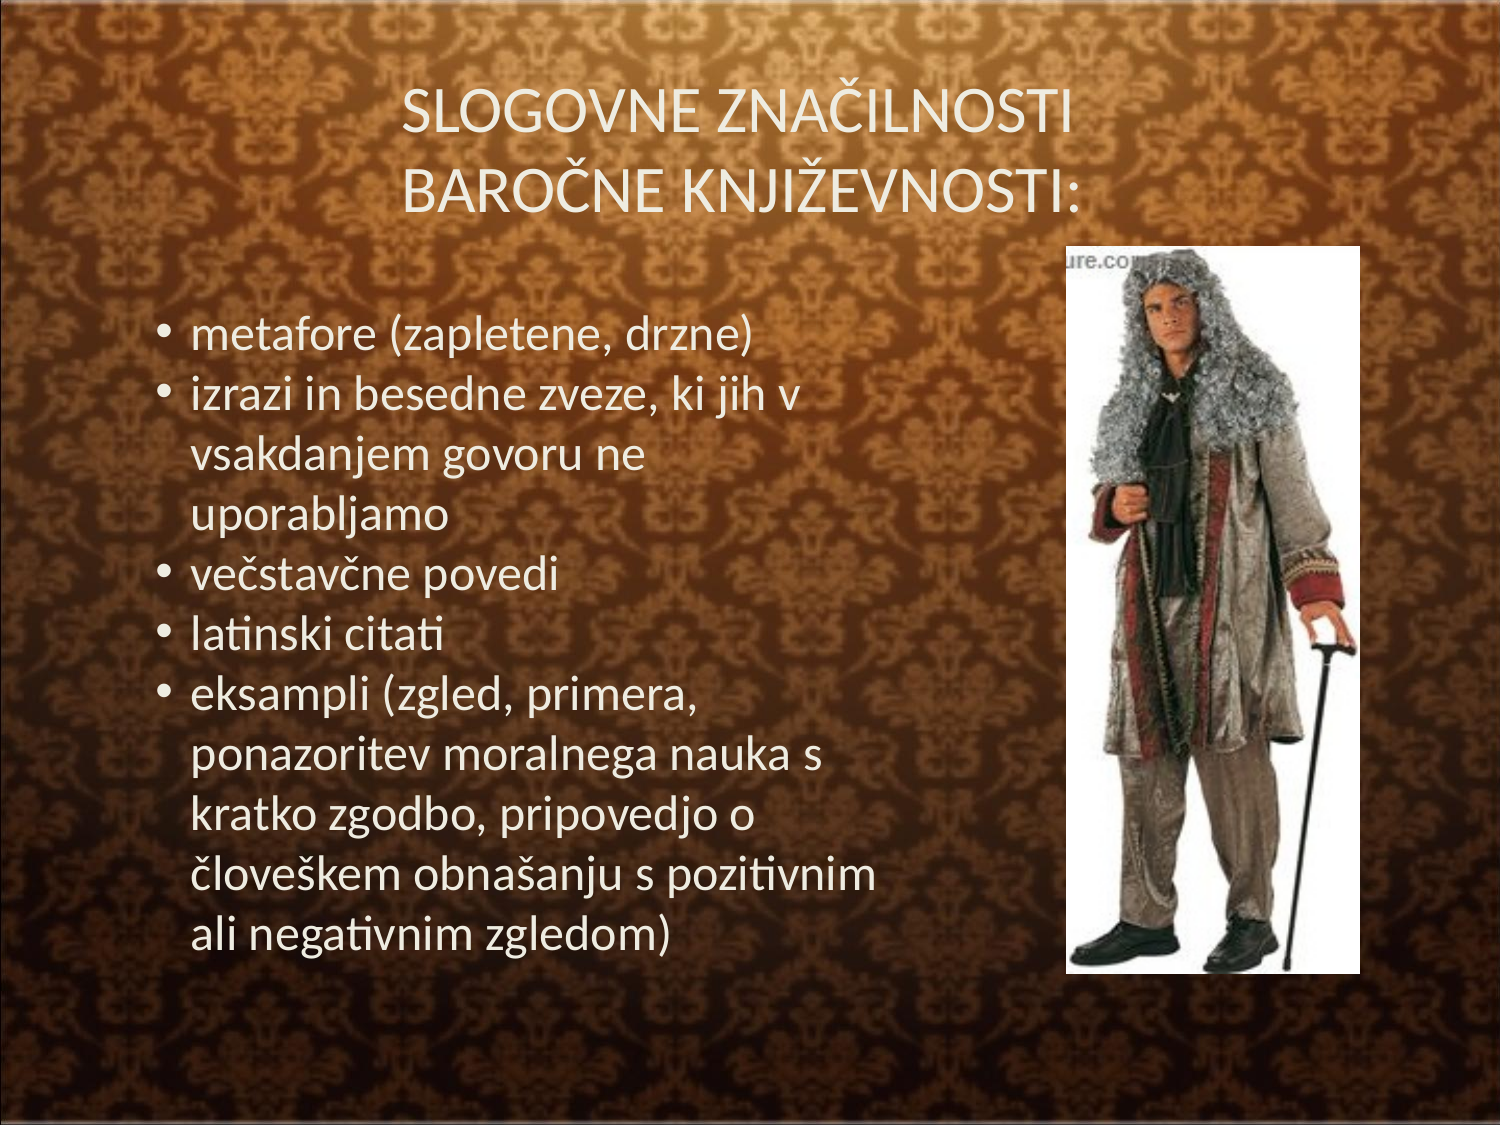

SLOGOVNE ZNAČILNOSTI BAROČNE KNJIŽEVNOSTI:
metafore (zapletene, drzne)
izrazi in besedne zveze, ki jih v vsakdanjem govoru ne uporabljamo
večstavčne povedi
latinski citati
eksampli (zgled, primera, ponazoritev moralnega nauka s kratko zgodbo, pripovedjo o človeškem obnašanju s pozitivnim ali negativnim zgledom)